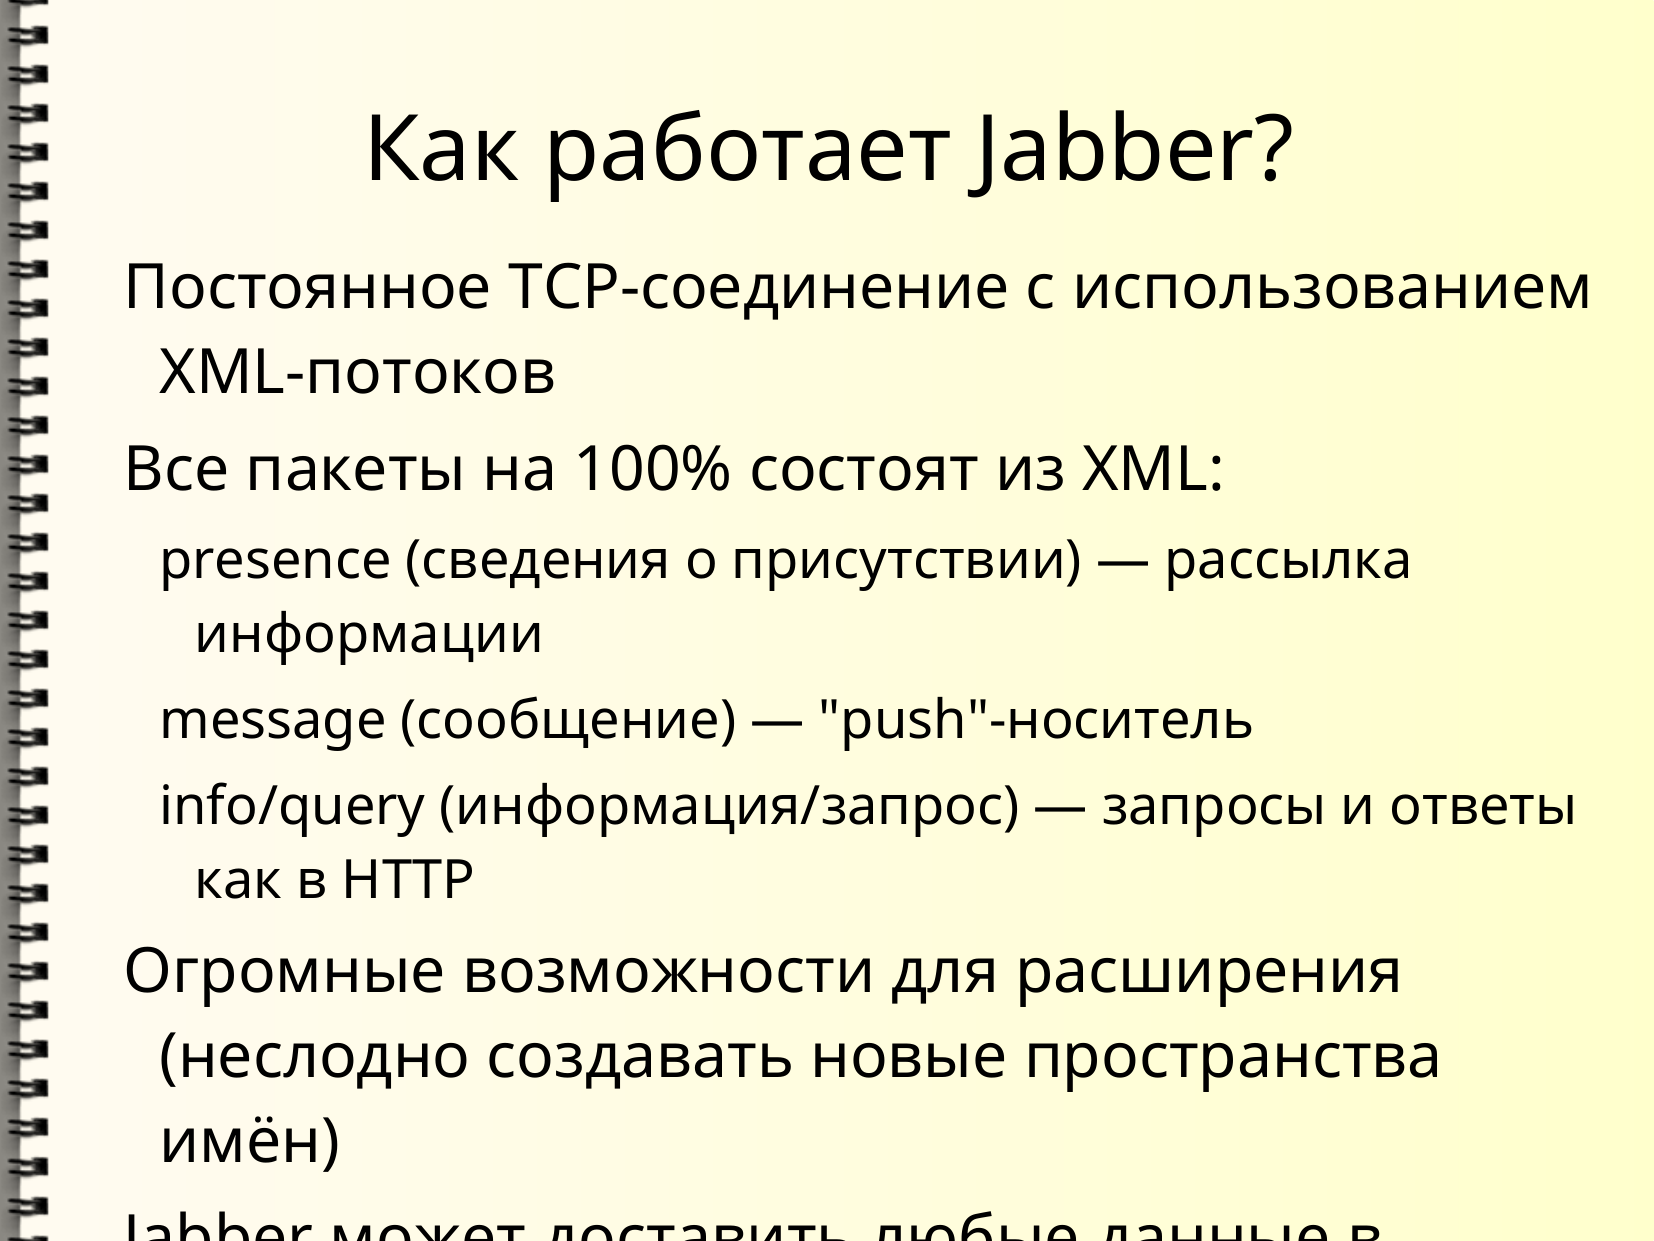

# Как работает Jabber?
Постоянное TCP-соединение с использованием XML-потоков
Все пакеты на 100% состоят из XML:
presence (сведения о присутствии) — рассылка информации
message (сообщение) — "push"-носитель
info/query (информация/запрос) — запросы и ответы как в HTTP
Огромные возможности для расширения (неслодно создавать новые пространства имён)
Jabber может доставить любые данные в формате XML от одной точки до другой